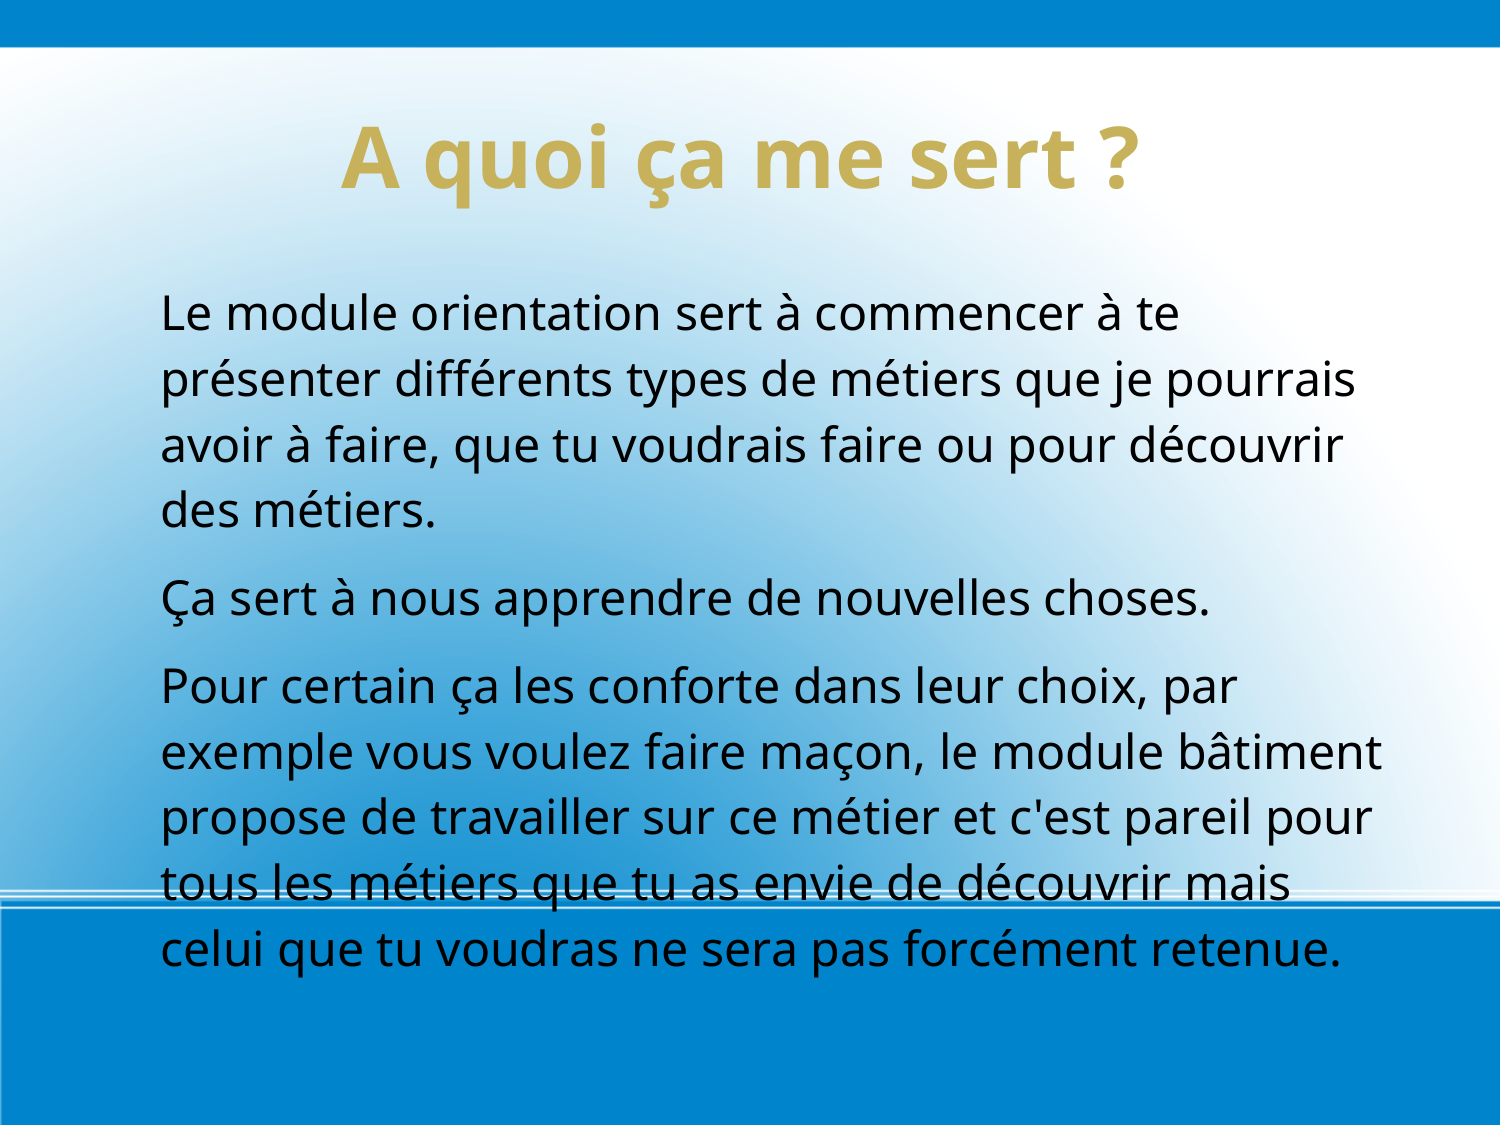

A quoi ça me sert ?
# Le module orientation sert à commencer à te présenter différents types de métiers que je pourrais avoir à faire, que tu voudrais faire ou pour découvrir des métiers.
Ça sert à nous apprendre de nouvelles choses.
Pour certain ça les conforte dans leur choix, par exemple vous voulez faire maçon, le module bâtiment propose de travailler sur ce métier et c'est pareil pour tous les métiers que tu as envie de découvrir mais celui que tu voudras ne sera pas forcément retenue.